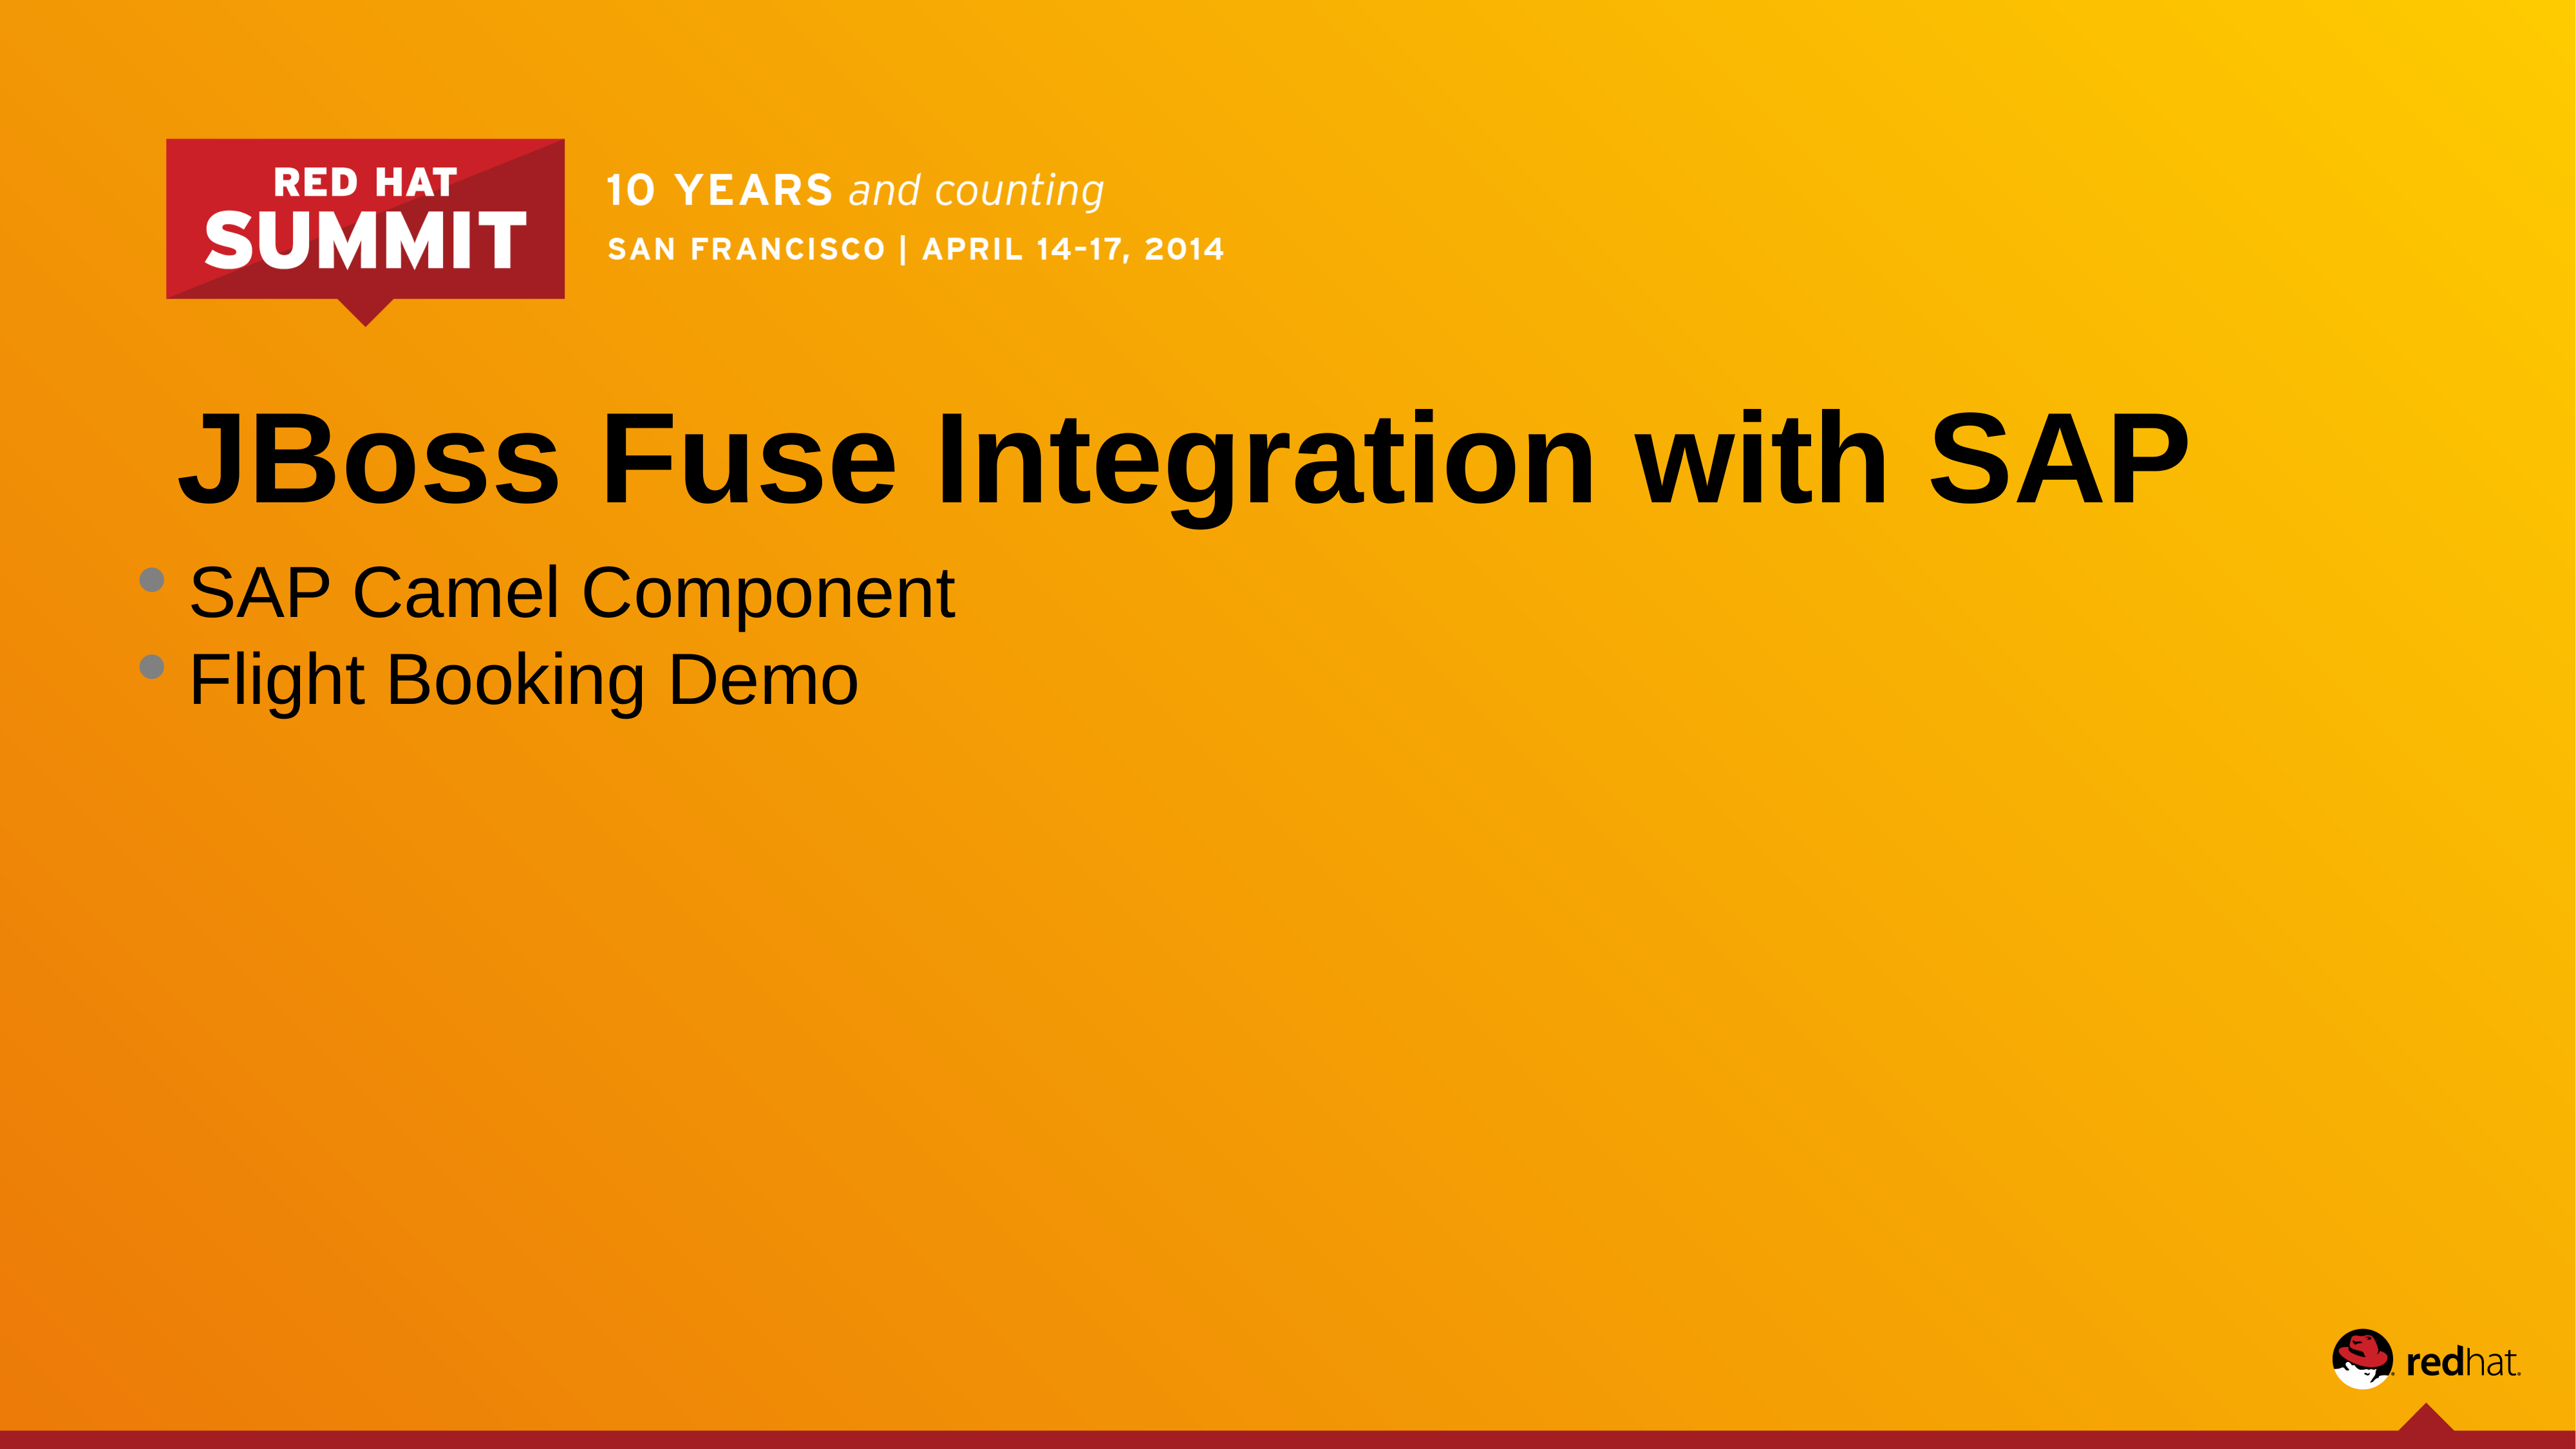

# JBoss Fuse Integration with SAP
SAP Camel Component
Flight Booking Demo